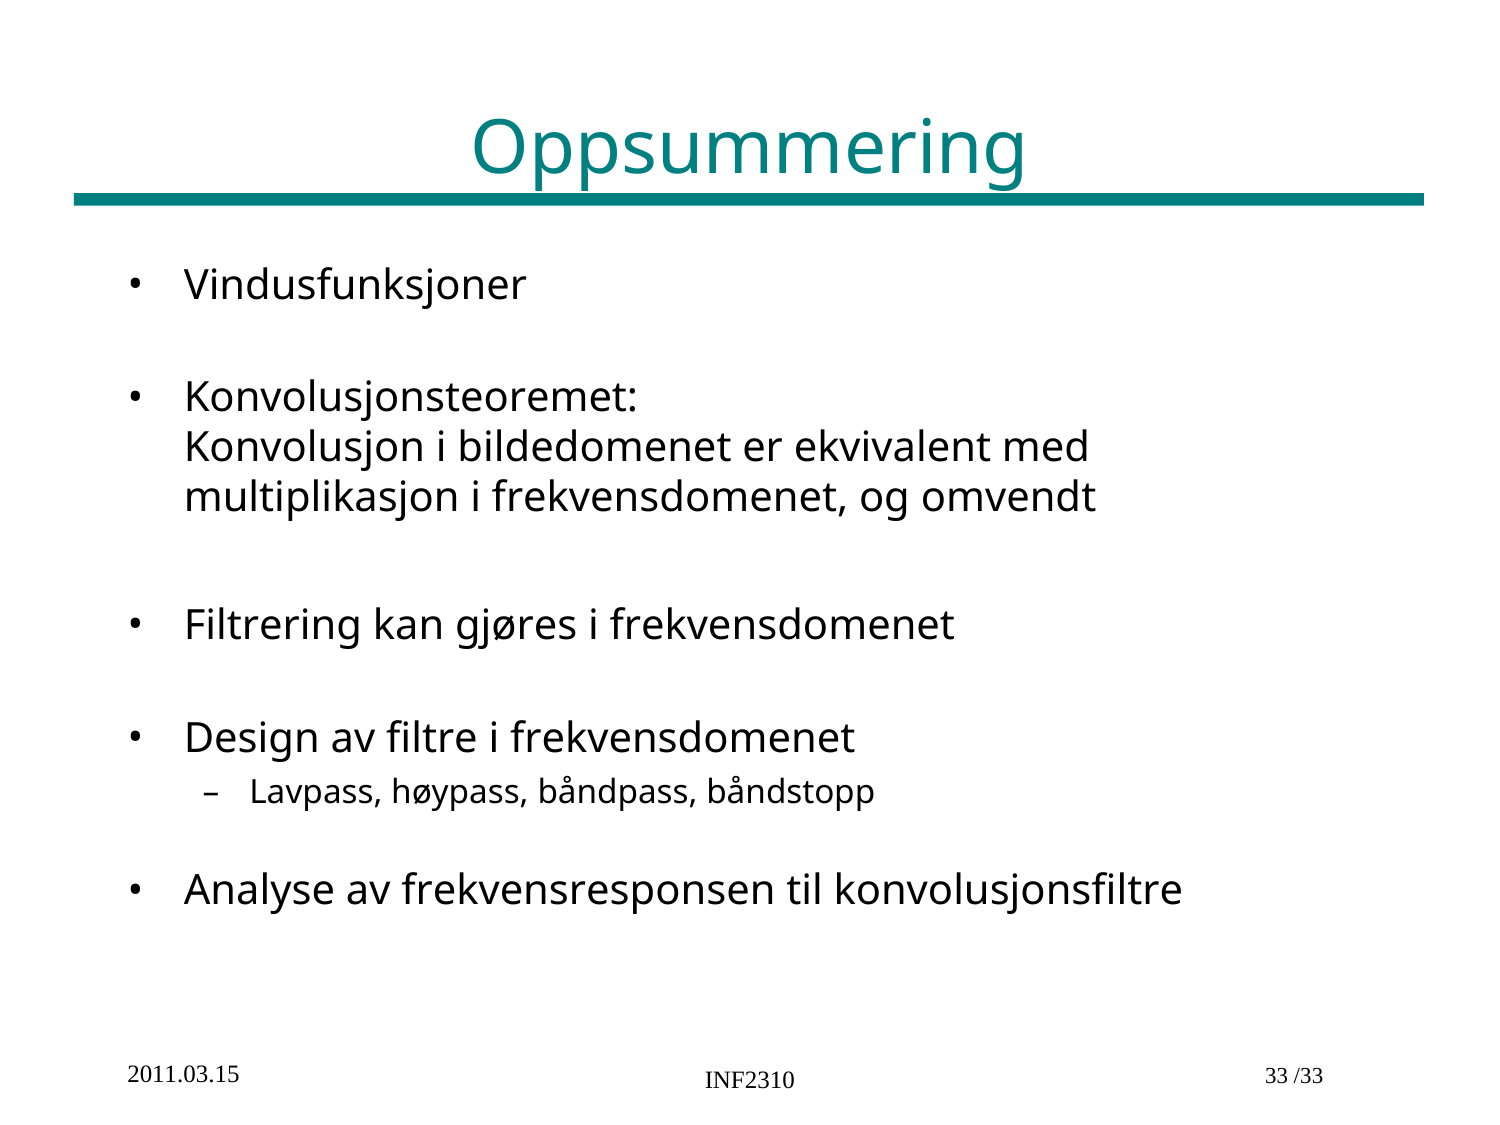

# Oppsummering
Vindusfunksjoner
Konvolusjonsteoremet:
Konvolusjon i bildedomenet er ekvivalent med multiplikasjon i frekvensdomenet, og omvendt
Filtrering kan gjøres i frekvensdomenet
Design av filtre i frekvensdomenet
Lavpass, høypass, båndpass, båndstopp
Analyse av frekvensresponsen til konvolusjonsfiltre
INF2310